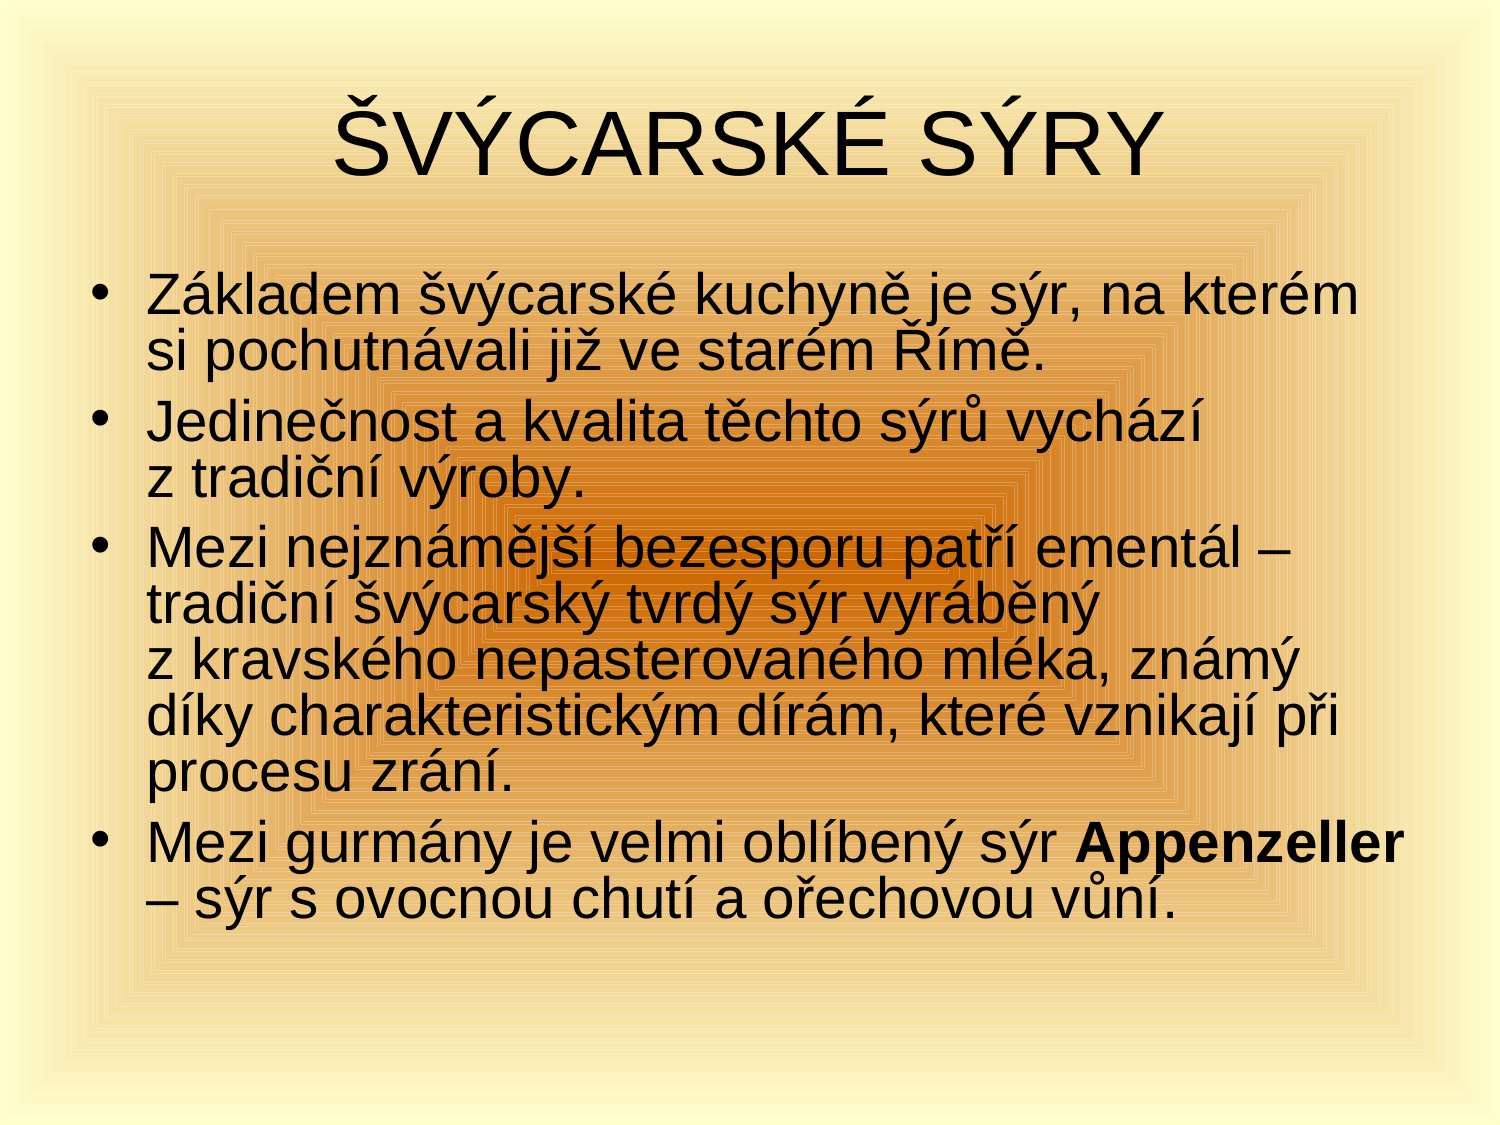

# ŠVÝCARSKÉ SÝRY
Základem švýcarské kuchyně je sýr, na kterém si pochutnávali již ve starém Římě.
Jedinečnost a kvalita těchto sýrů vychází
z tradiční výroby.
Mezi nejznámější bezesporu patří ementál – tradiční švýcarský tvrdý sýr vyráběný
z kravského nepasterovaného mléka, známý díky charakteristickým dírám, které vznikají při procesu zrání.
Mezi gurmány je velmi oblíbený sýr Appenzeller – sýr s ovocnou chutí a ořechovou vůní.